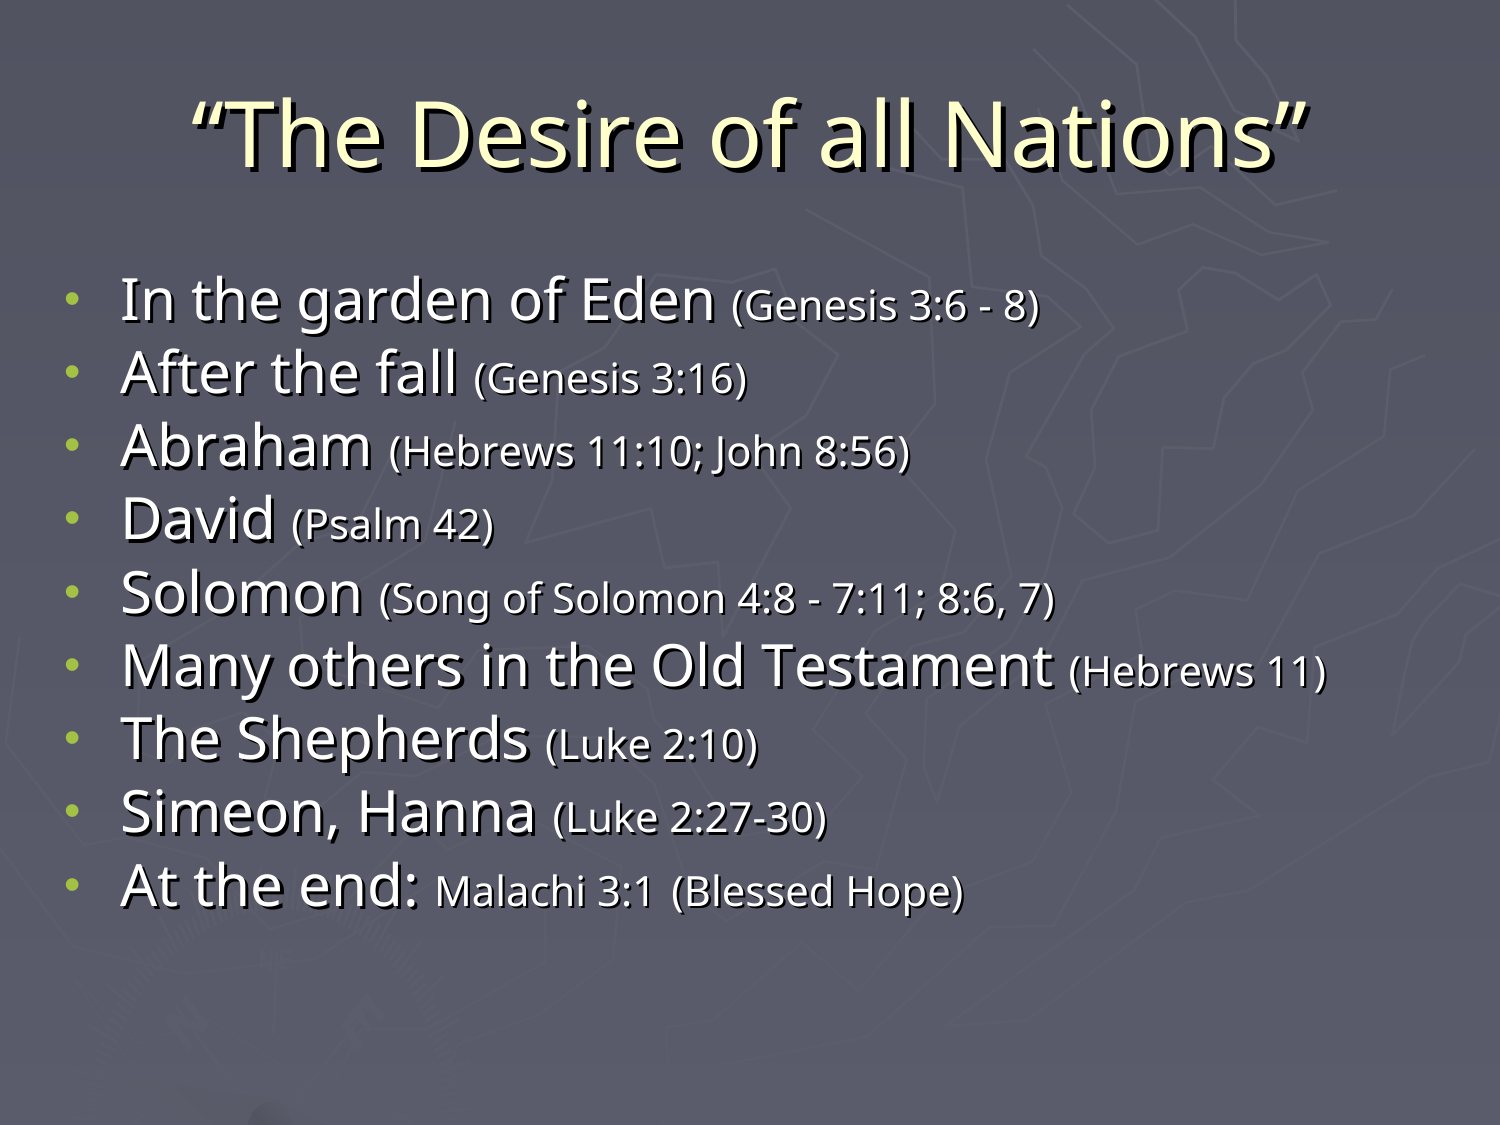

# “The Desire of all Nations”
In the garden of Eden (Genesis 3:6 - 8)
After the fall (Genesis 3:16)
Abraham (Hebrews 11:10; John 8:56)
David (Psalm 42)
Solomon (Song of Solomon 4:8 - 7:11; 8:6, 7)
Many others in the Old Testament (Hebrews 11)
The Shepherds (Luke 2:10)
Simeon, Hanna (Luke 2:27-30)
At the end: Malachi 3:1 (Blessed Hope)